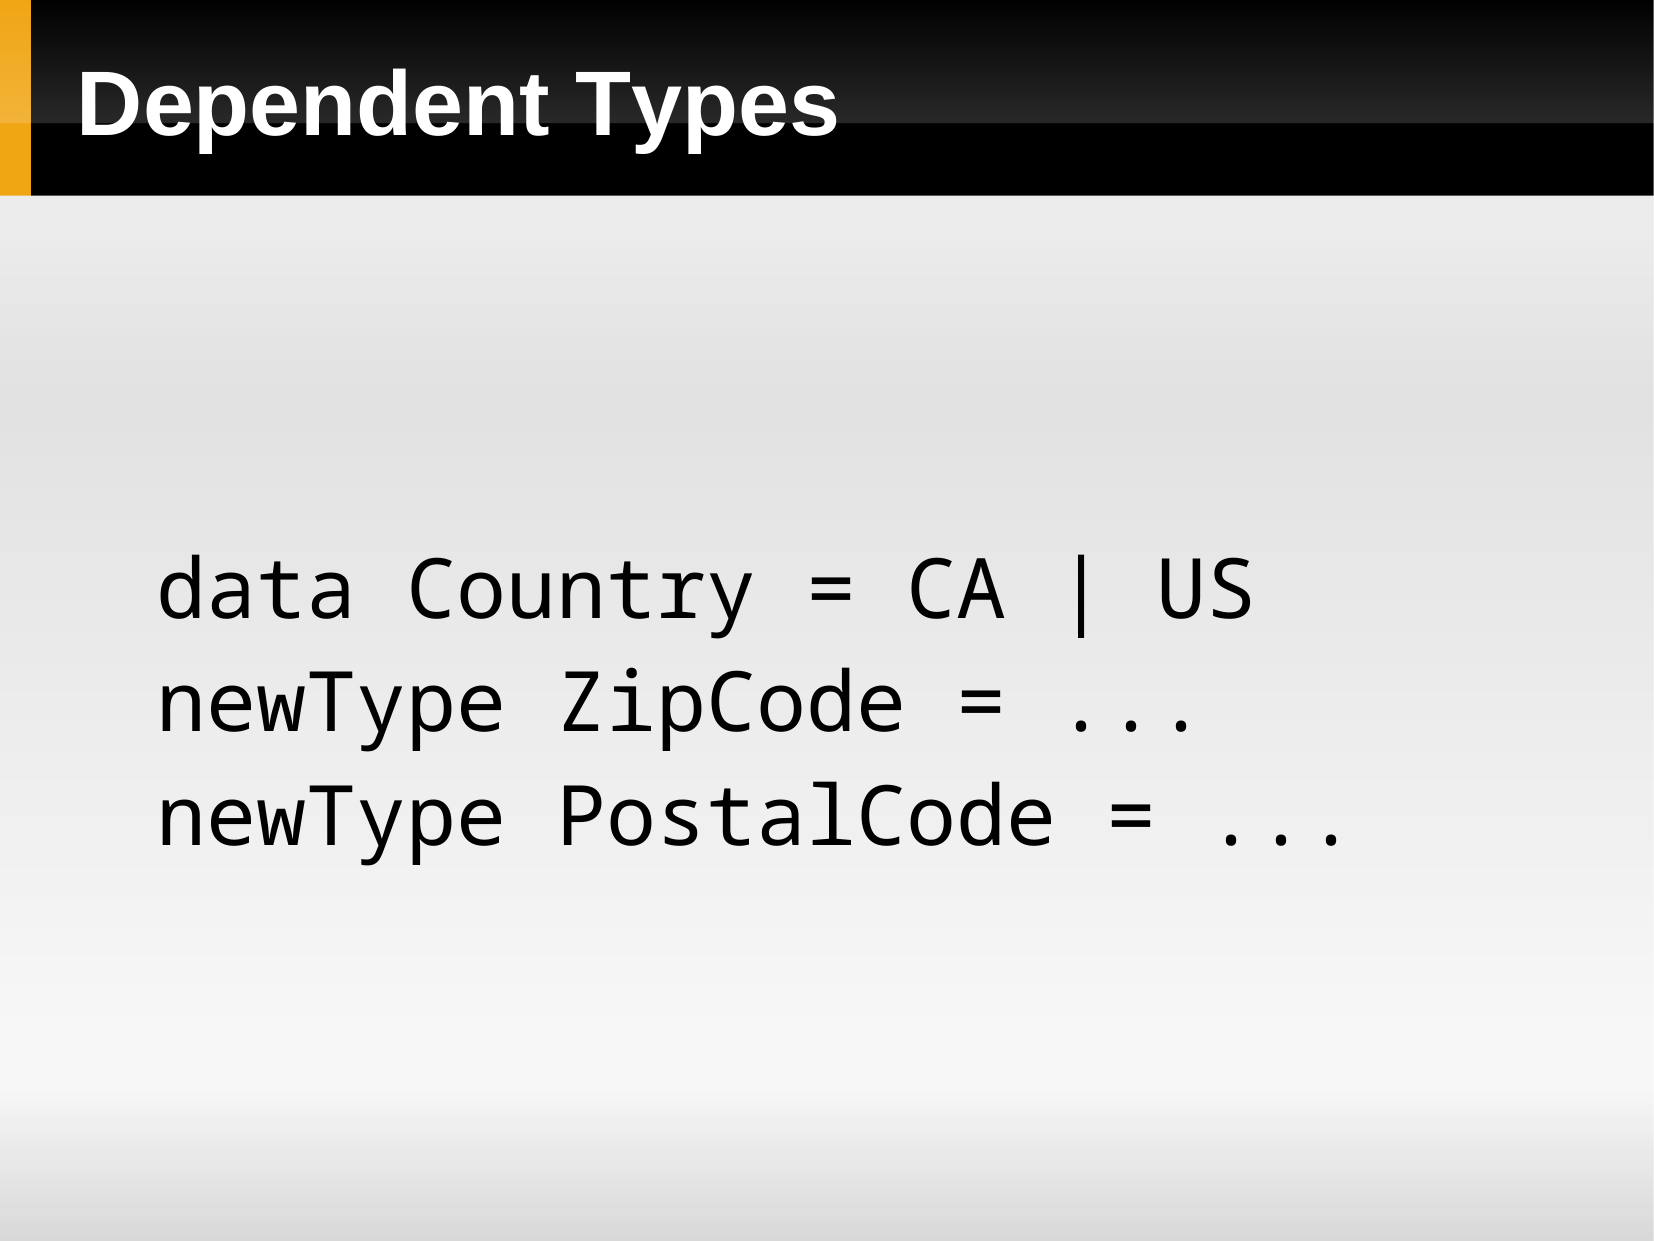

# Dependent Types
	data Country = CA | US
	newType ZipCode = ...
	newType PostalCode = ...